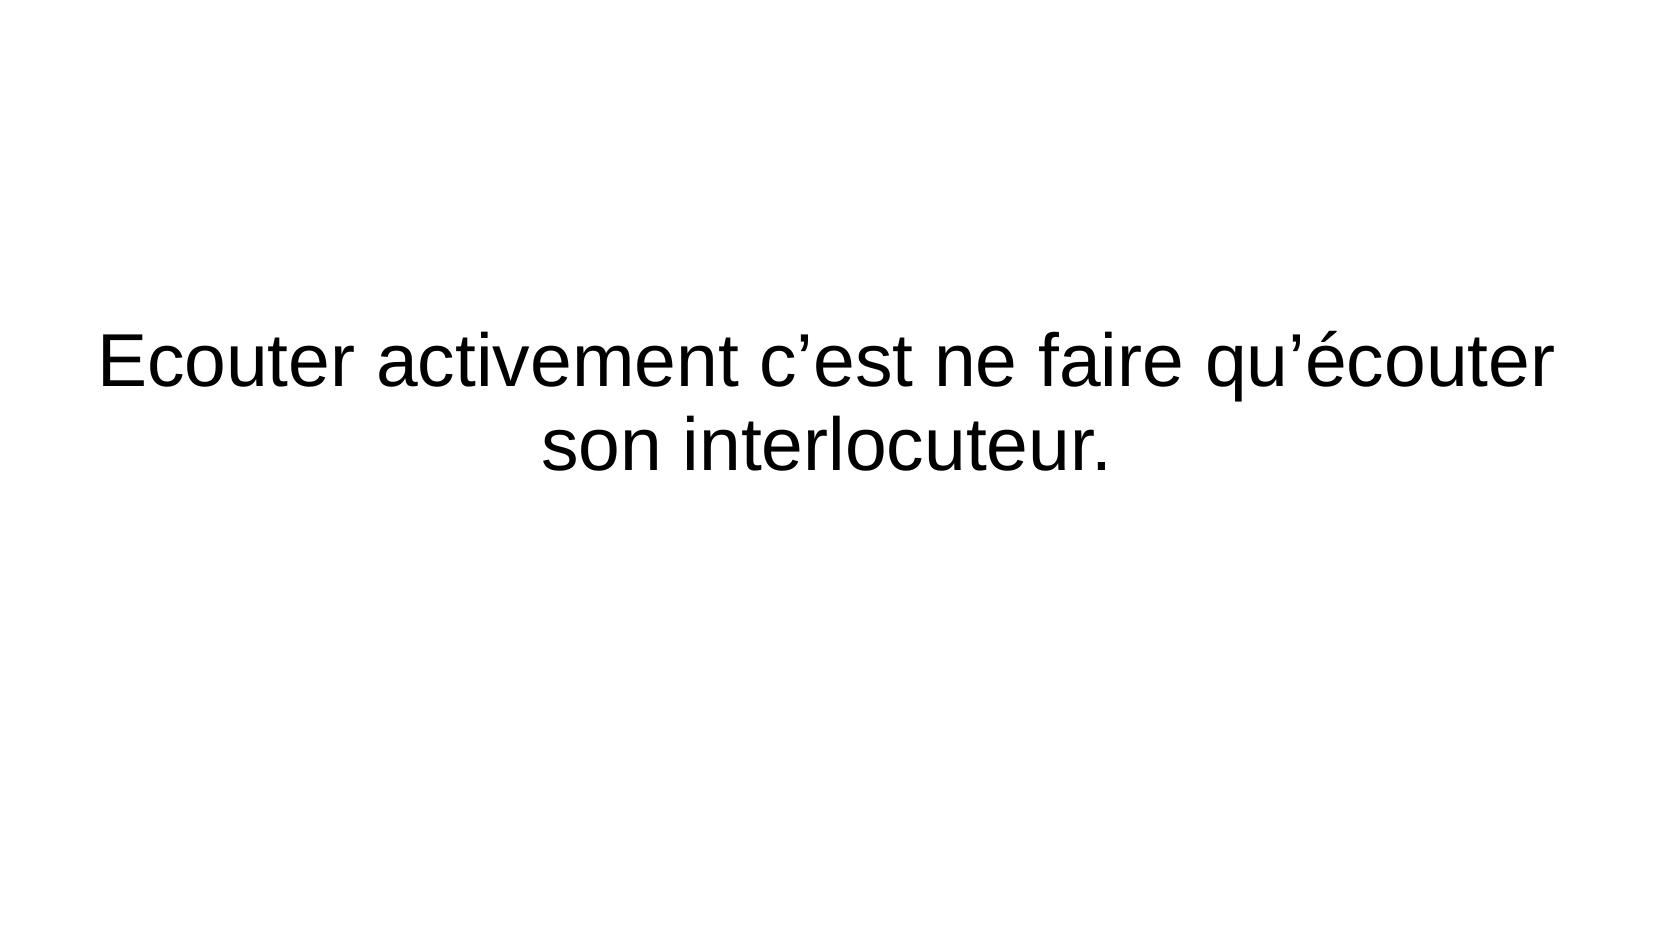

# Ecouter activement c’est ne faire qu’écouter son interlocuteur.